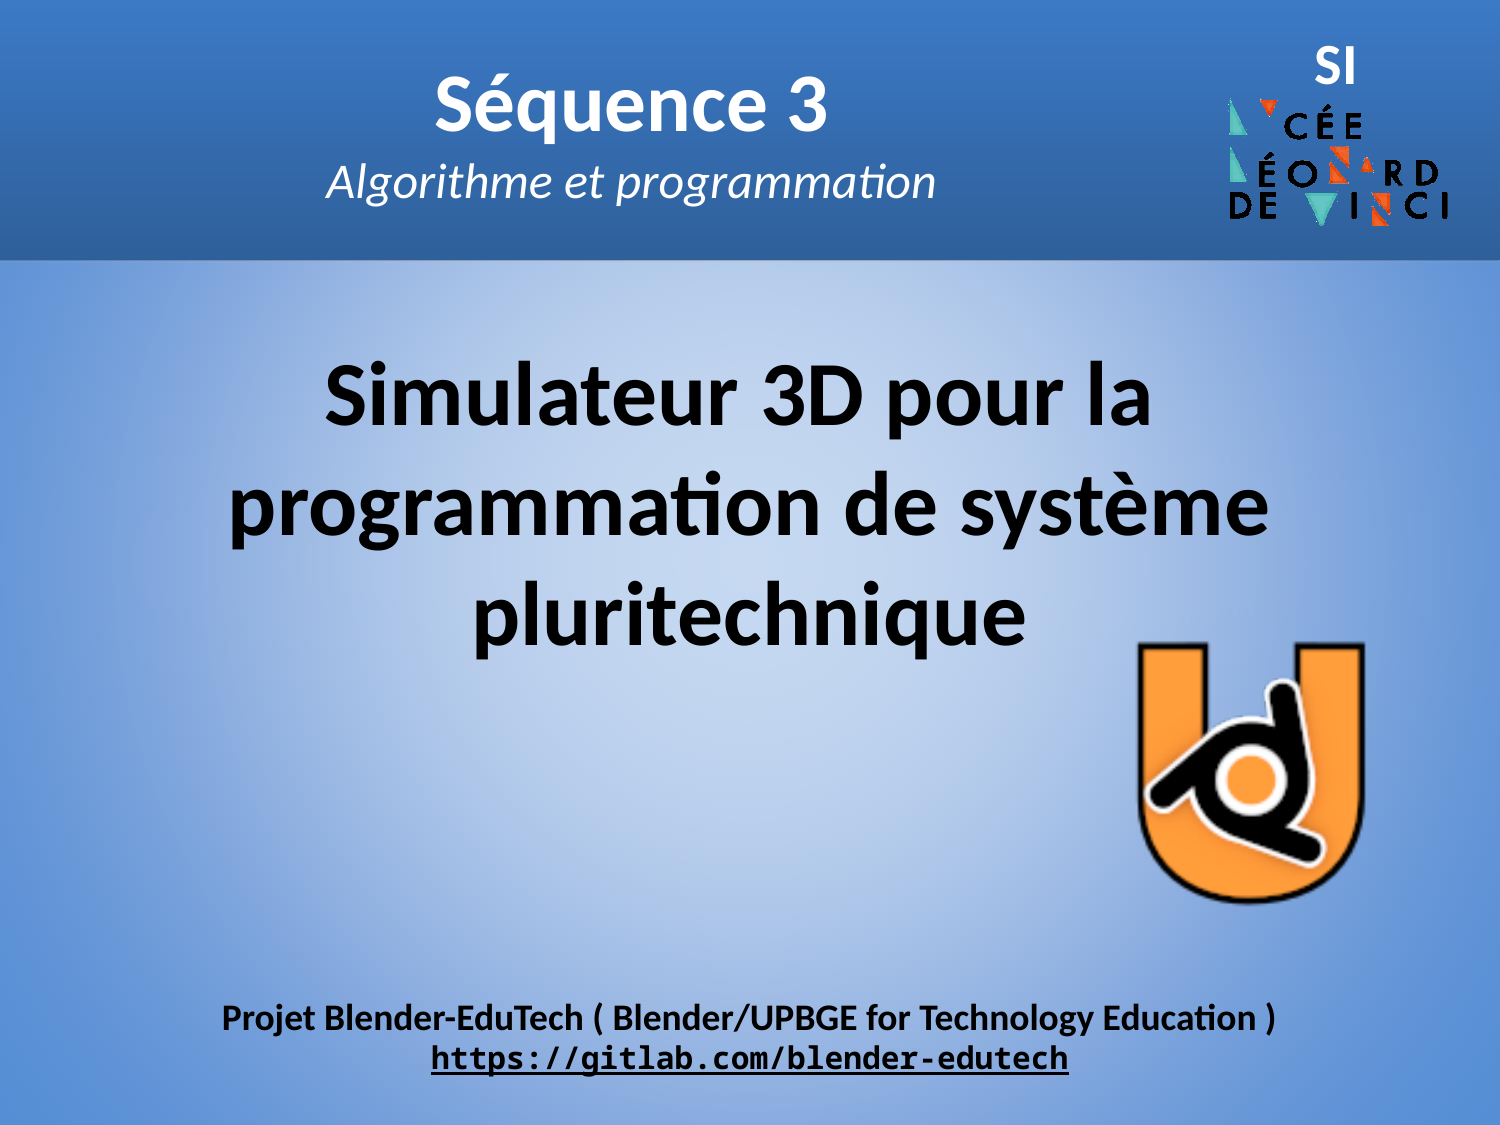

Séquence 4
Comment l'architecture d'un système permet d'en
appréhender le fonctionnement interne ?
# Séquence 3 Algorithme et programmation
SI
Simulateur 3D pour la
programmation de système pluritechnique
Projet Blender-EduTech ( Blender/UPBGE for Technology Education )
https://gitlab.com/blender-edutech